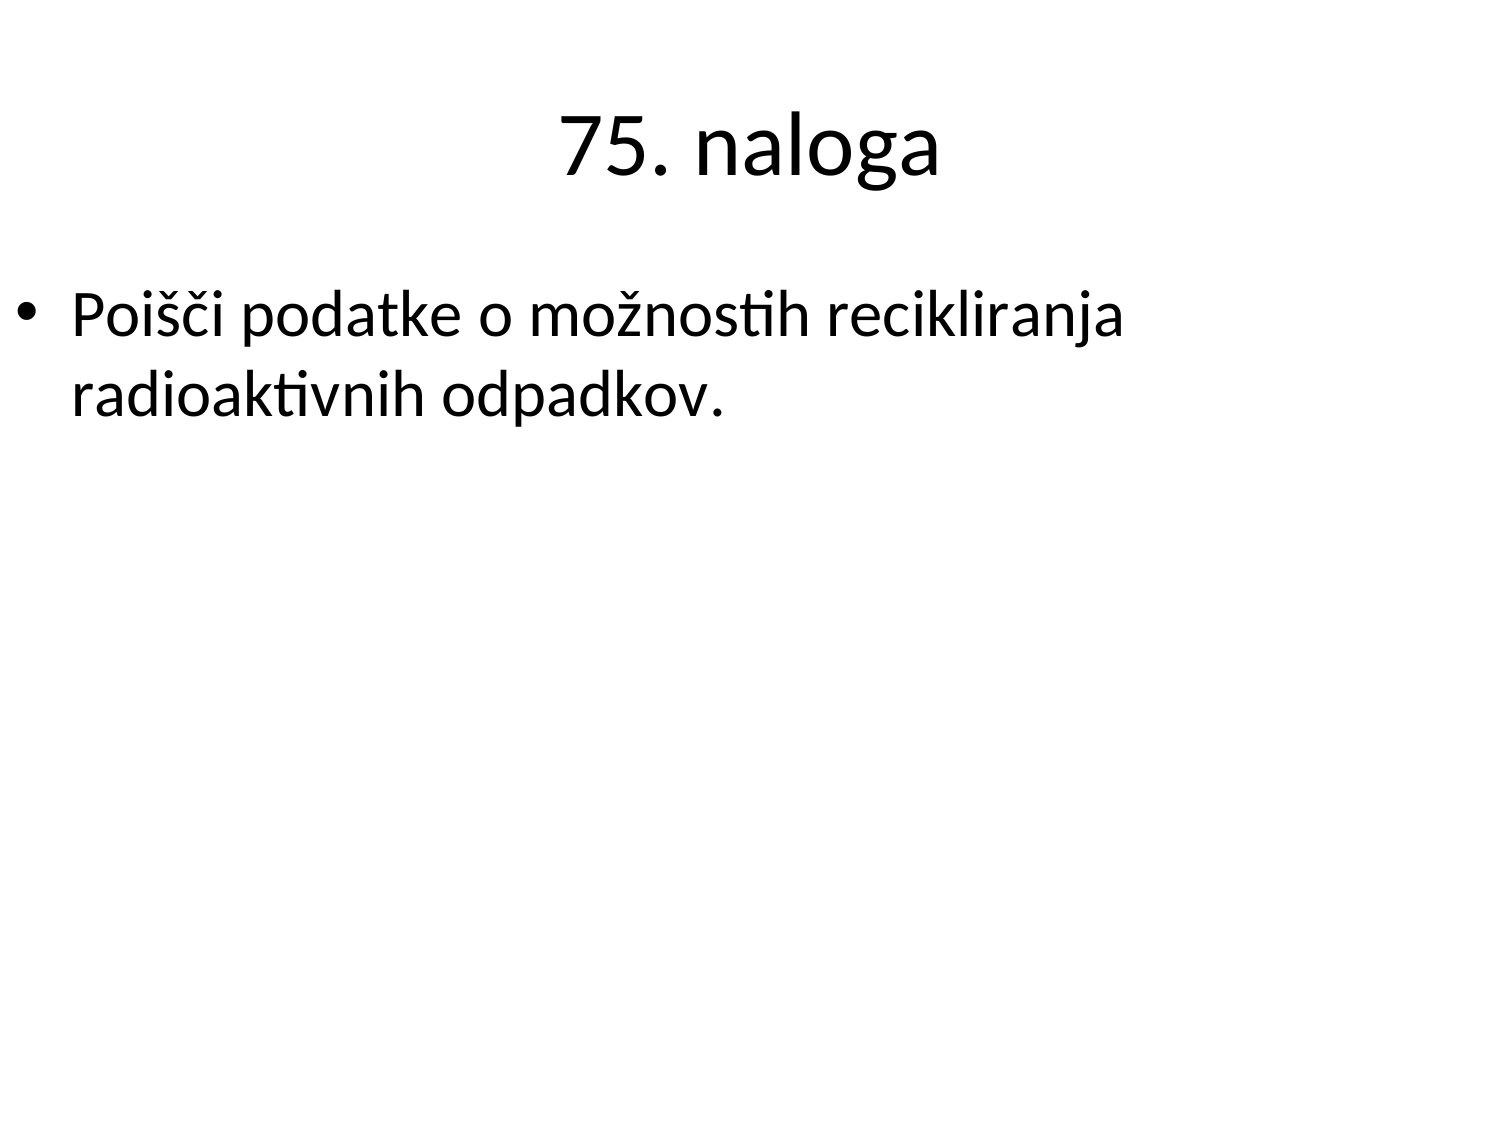

75. naloga
Poišči podatke o možnostih recikliranja radioaktivnih odpadkov.